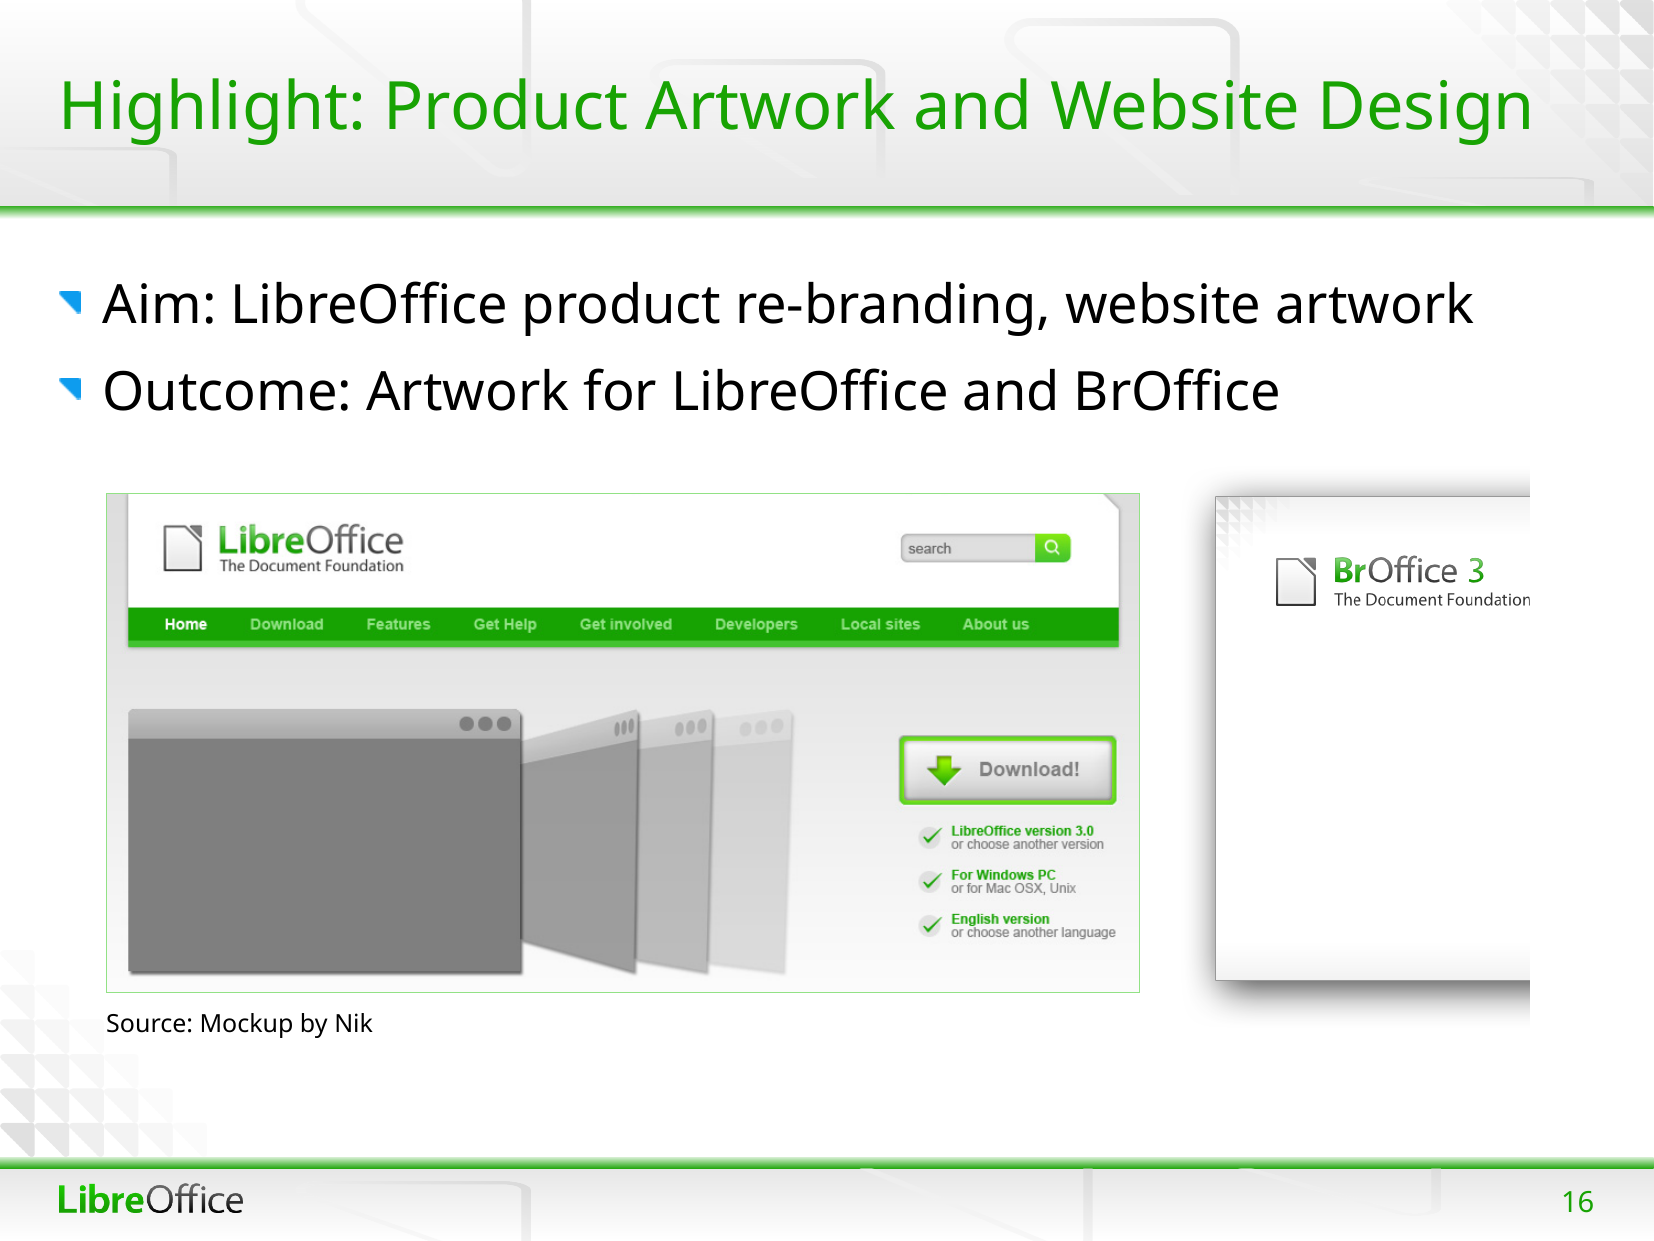

# Highlight: Product Artwork and Website Design
Aim: LibreOffice product re-branding, website artwork
Outcome: Artwork for LibreOffice and BrOffice
Source: Mockup by Nik
16